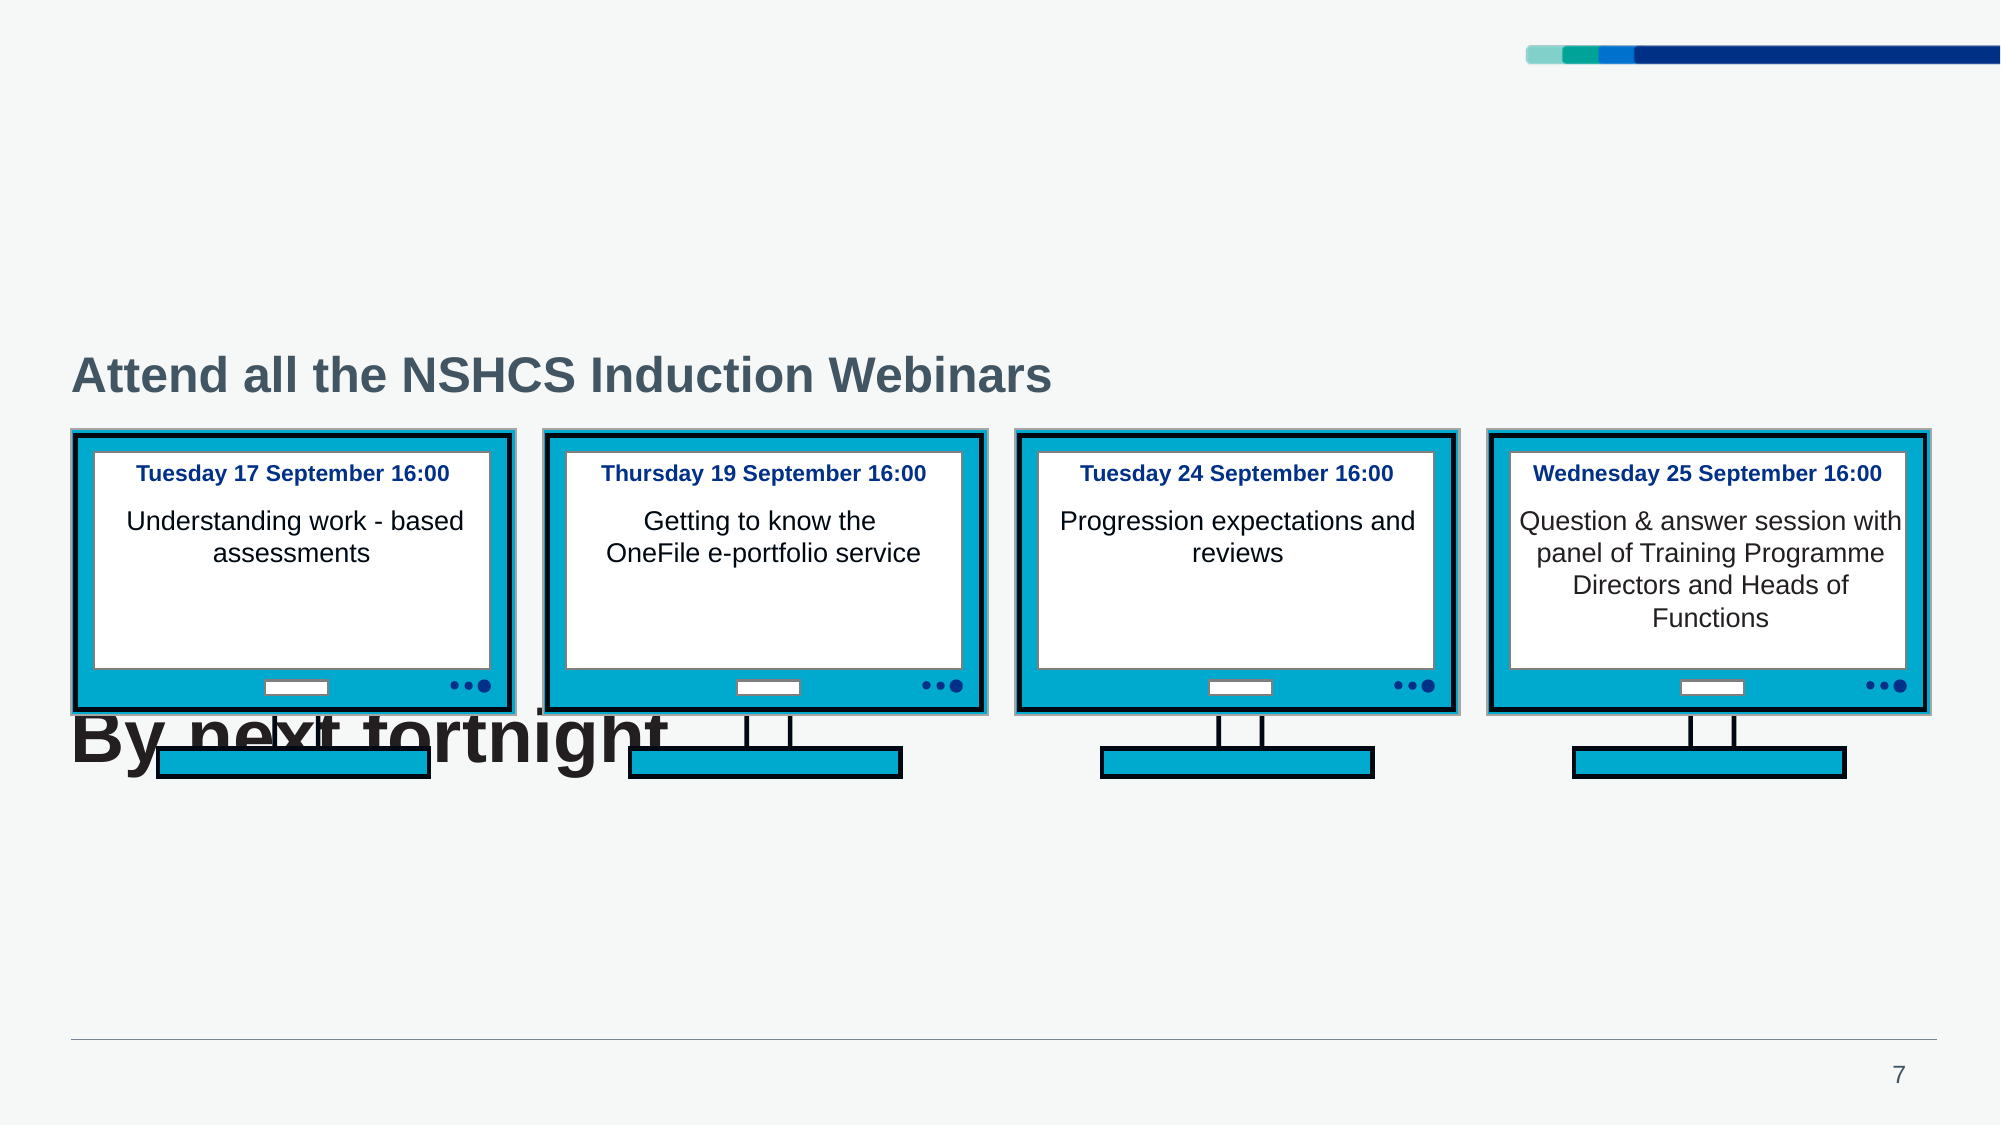

Attend all the NSHCS Induction Webinars
Tuesday 17 September 16:00
Understanding work - based assessments
Thursday 19 September 16:00
Getting to know the
OneFile e-portfolio service
Tuesday 24 September 16:00
Progression expectations and reviews
Wednesday 25 September 16:00
Question & answer session with panel of Training Programme Directors and Heads of Functions
# By next fortnight…